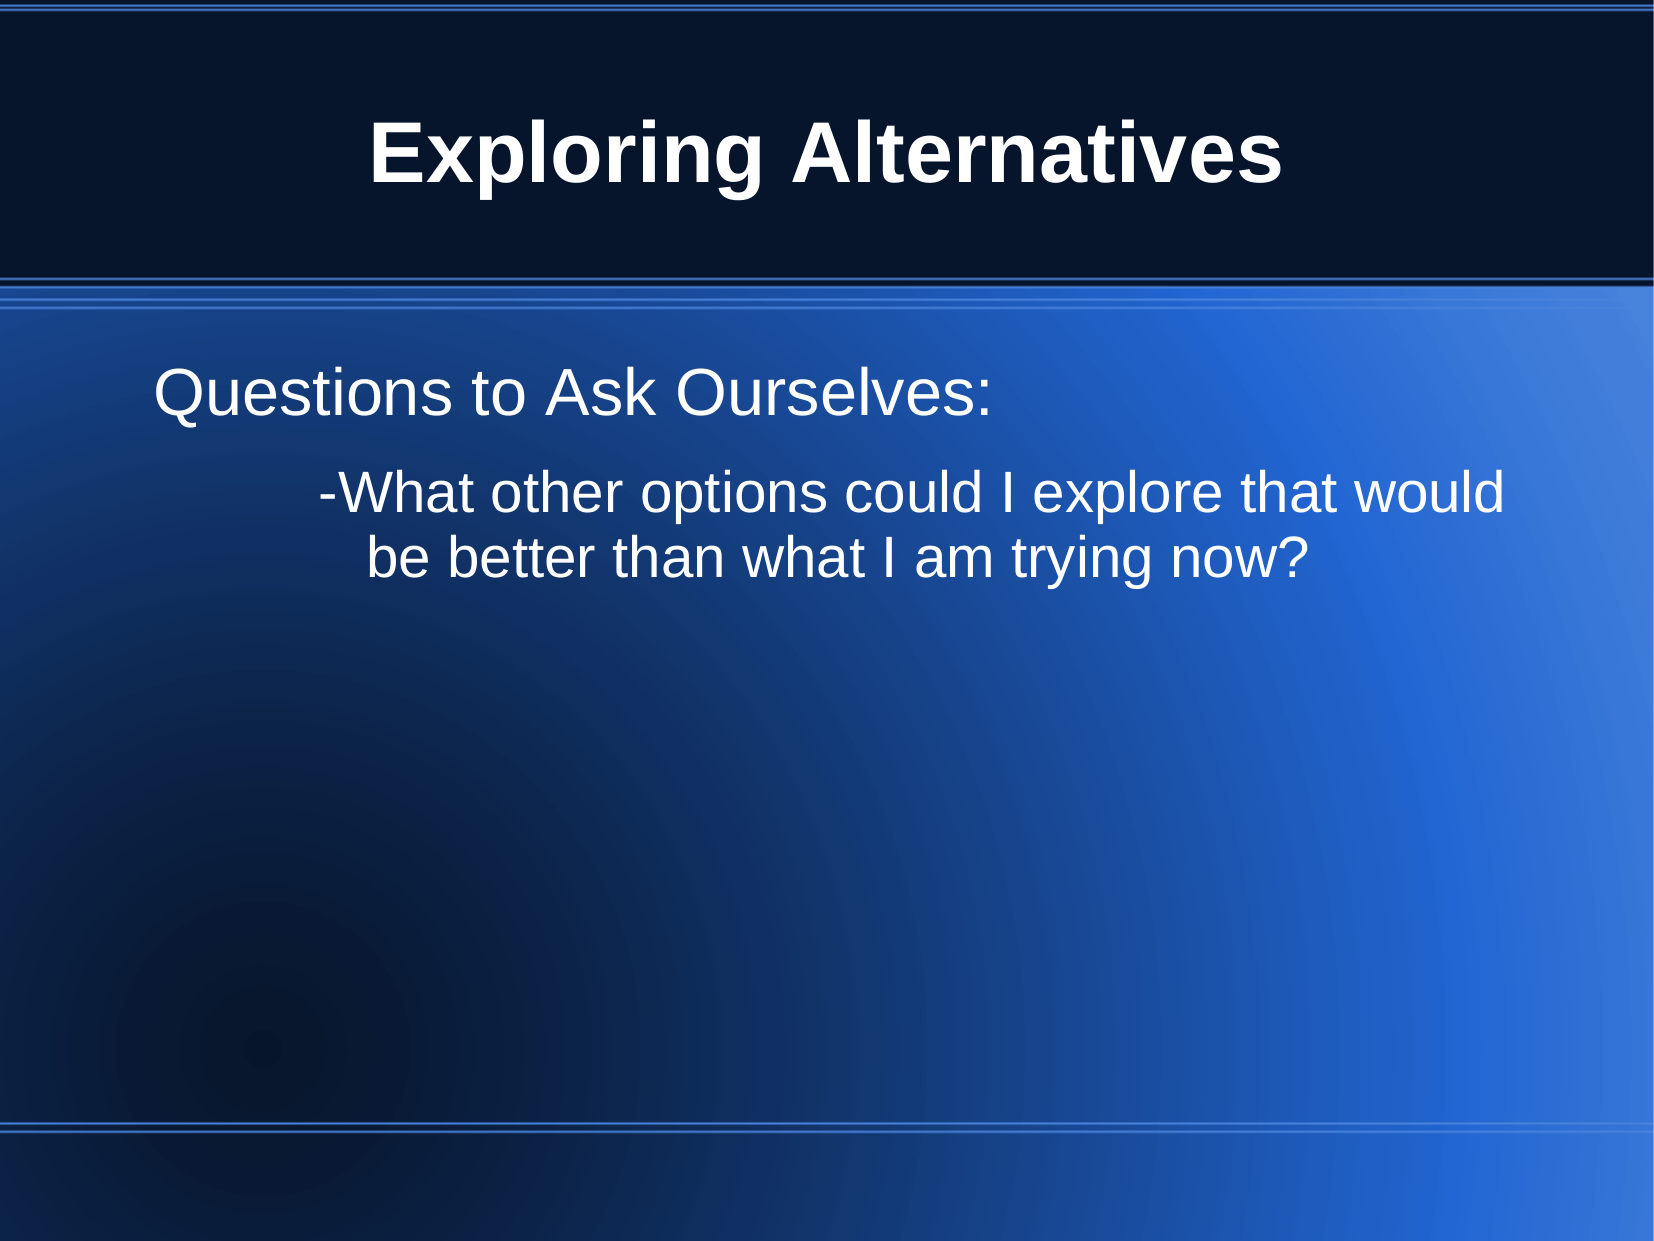

# Exploring Alternatives
Questions to Ask Ourselves:
-What other options could I explore that would be better than what I am trying now?